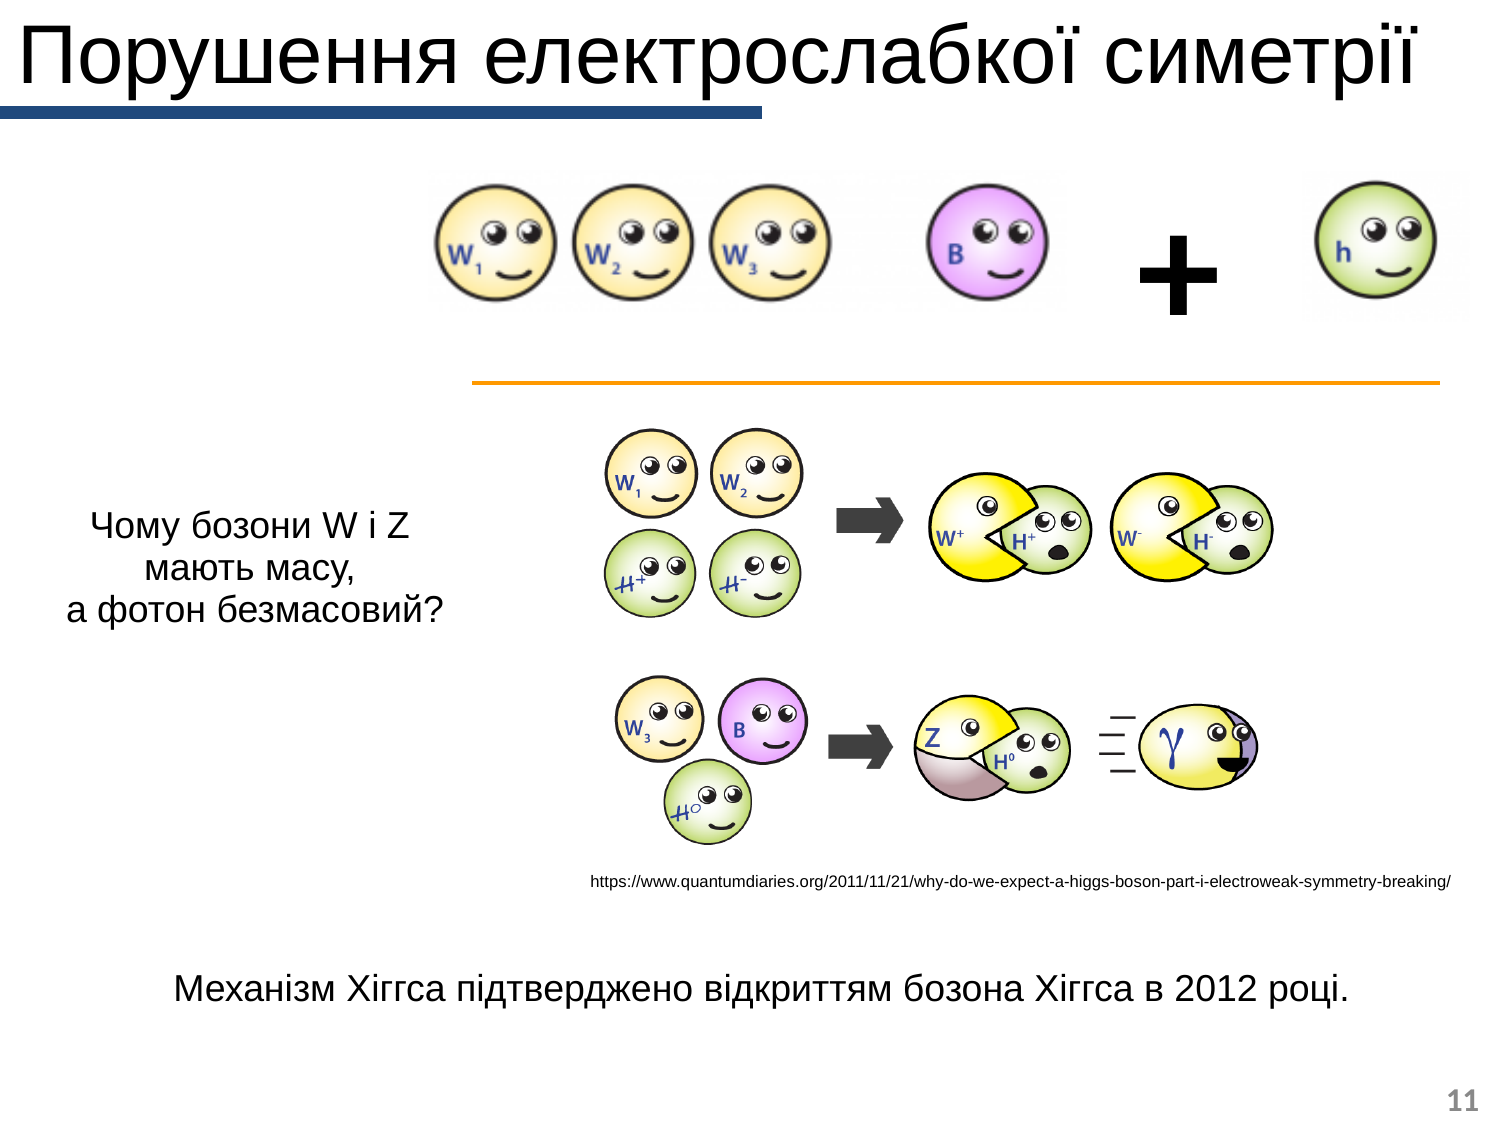

Порушення електрослабкої симетрії
+
Чому бозони W і Z
мають масу,
а фотон безмасовий?
https://www.quantumdiaries.org/2011/11/21/why-do-we-expect-a-higgs-boson-part-i-electroweak-symmetry-breaking/
Механізм Хіггса підтверджено відкриттям бозона Хіггса в 2012 році.